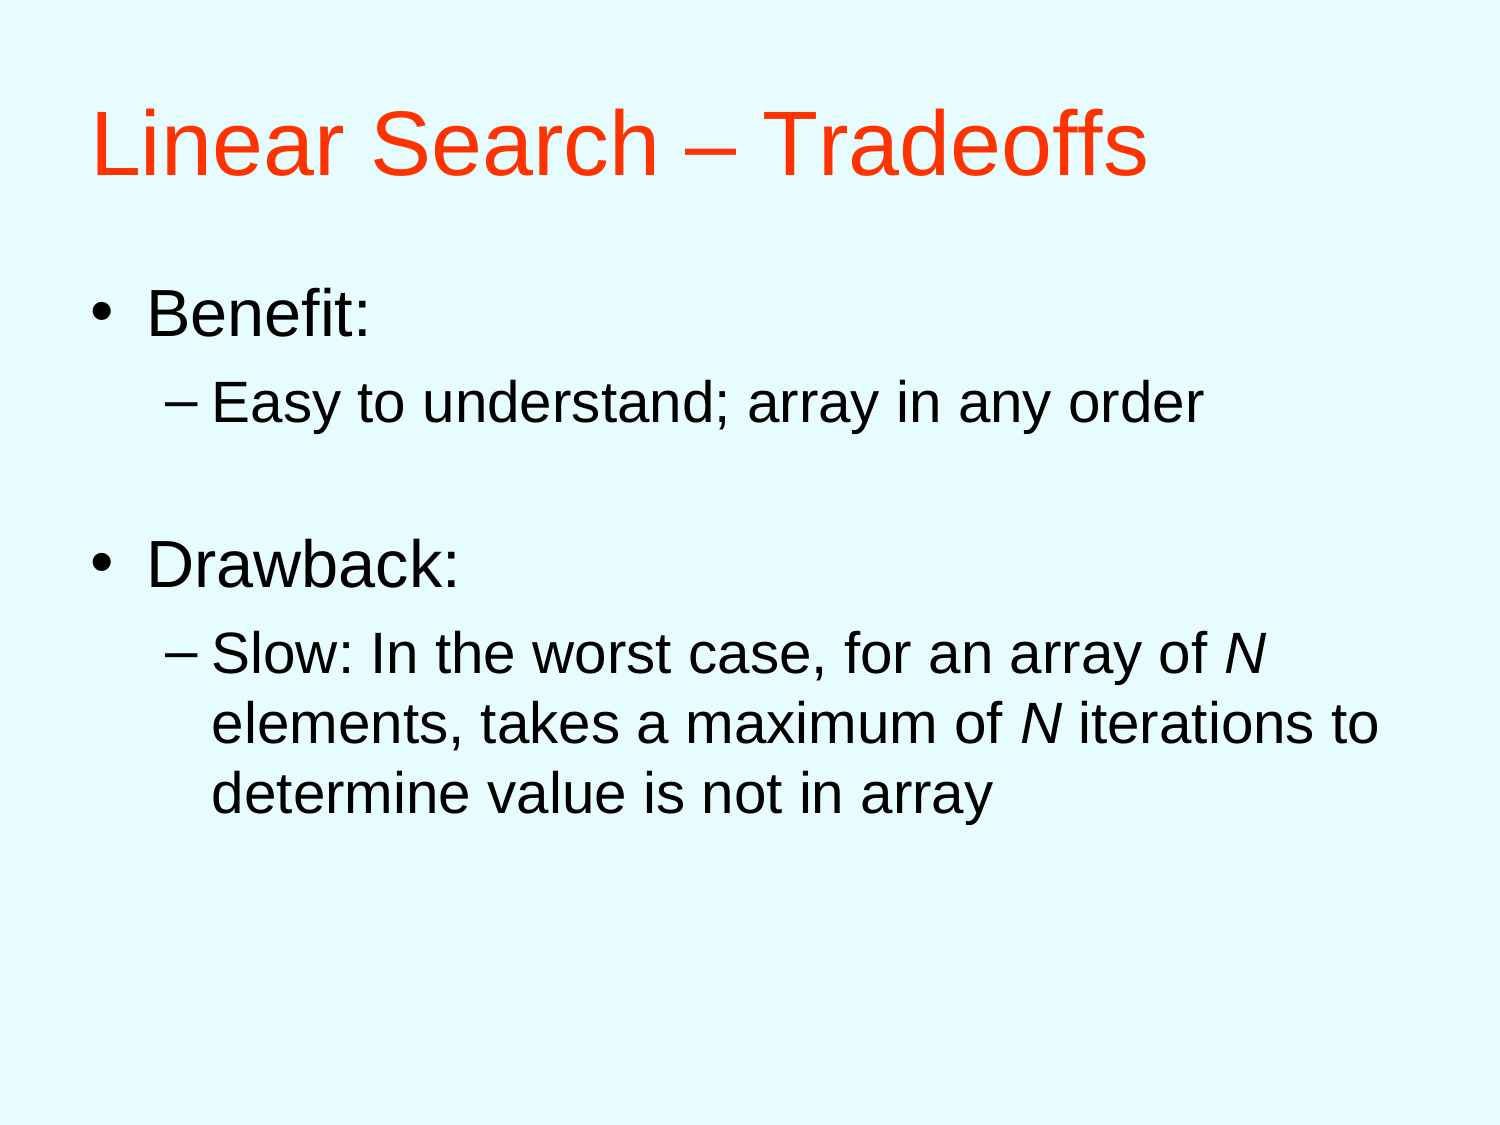

# Linear Search – Tradeoffs
Benefit:
Easy to understand; array in any order
Drawback:
Slow: In the worst case, for an array of N elements, takes a maximum of N iterations to determine value is not in array